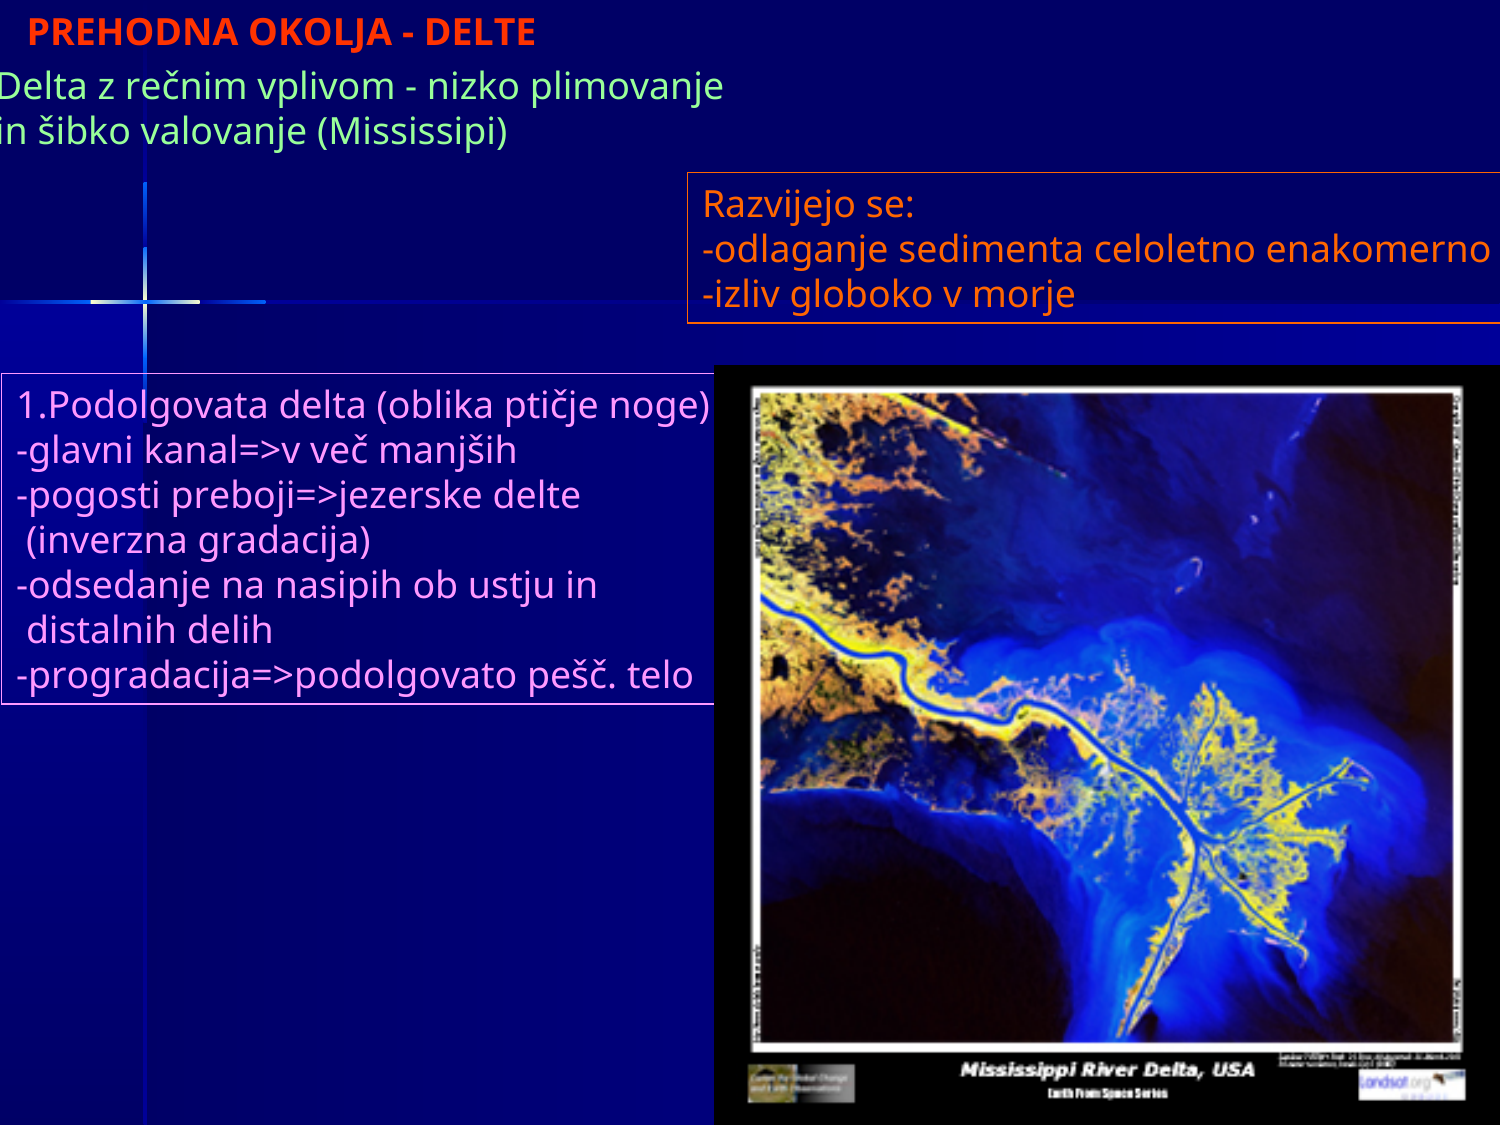

PREHODNA OKOLJA - DELTE
Delta z rečnim vplivom - nizko plimovanje
in šibko valovanje (Mississipi)
Razvijejo se:
-odlaganje sedimenta celoletno enakomerno
-izliv globoko v morje
1.Podolgovata delta (oblika ptičje noge)
-glavni kanal=>v več manjših
-pogosti preboji=>jezerske delte
 (inverzna gradacija)
-odsedanje na nasipih ob ustju in
 distalnih delih
-progradacija=>podolgovato pešč. telo